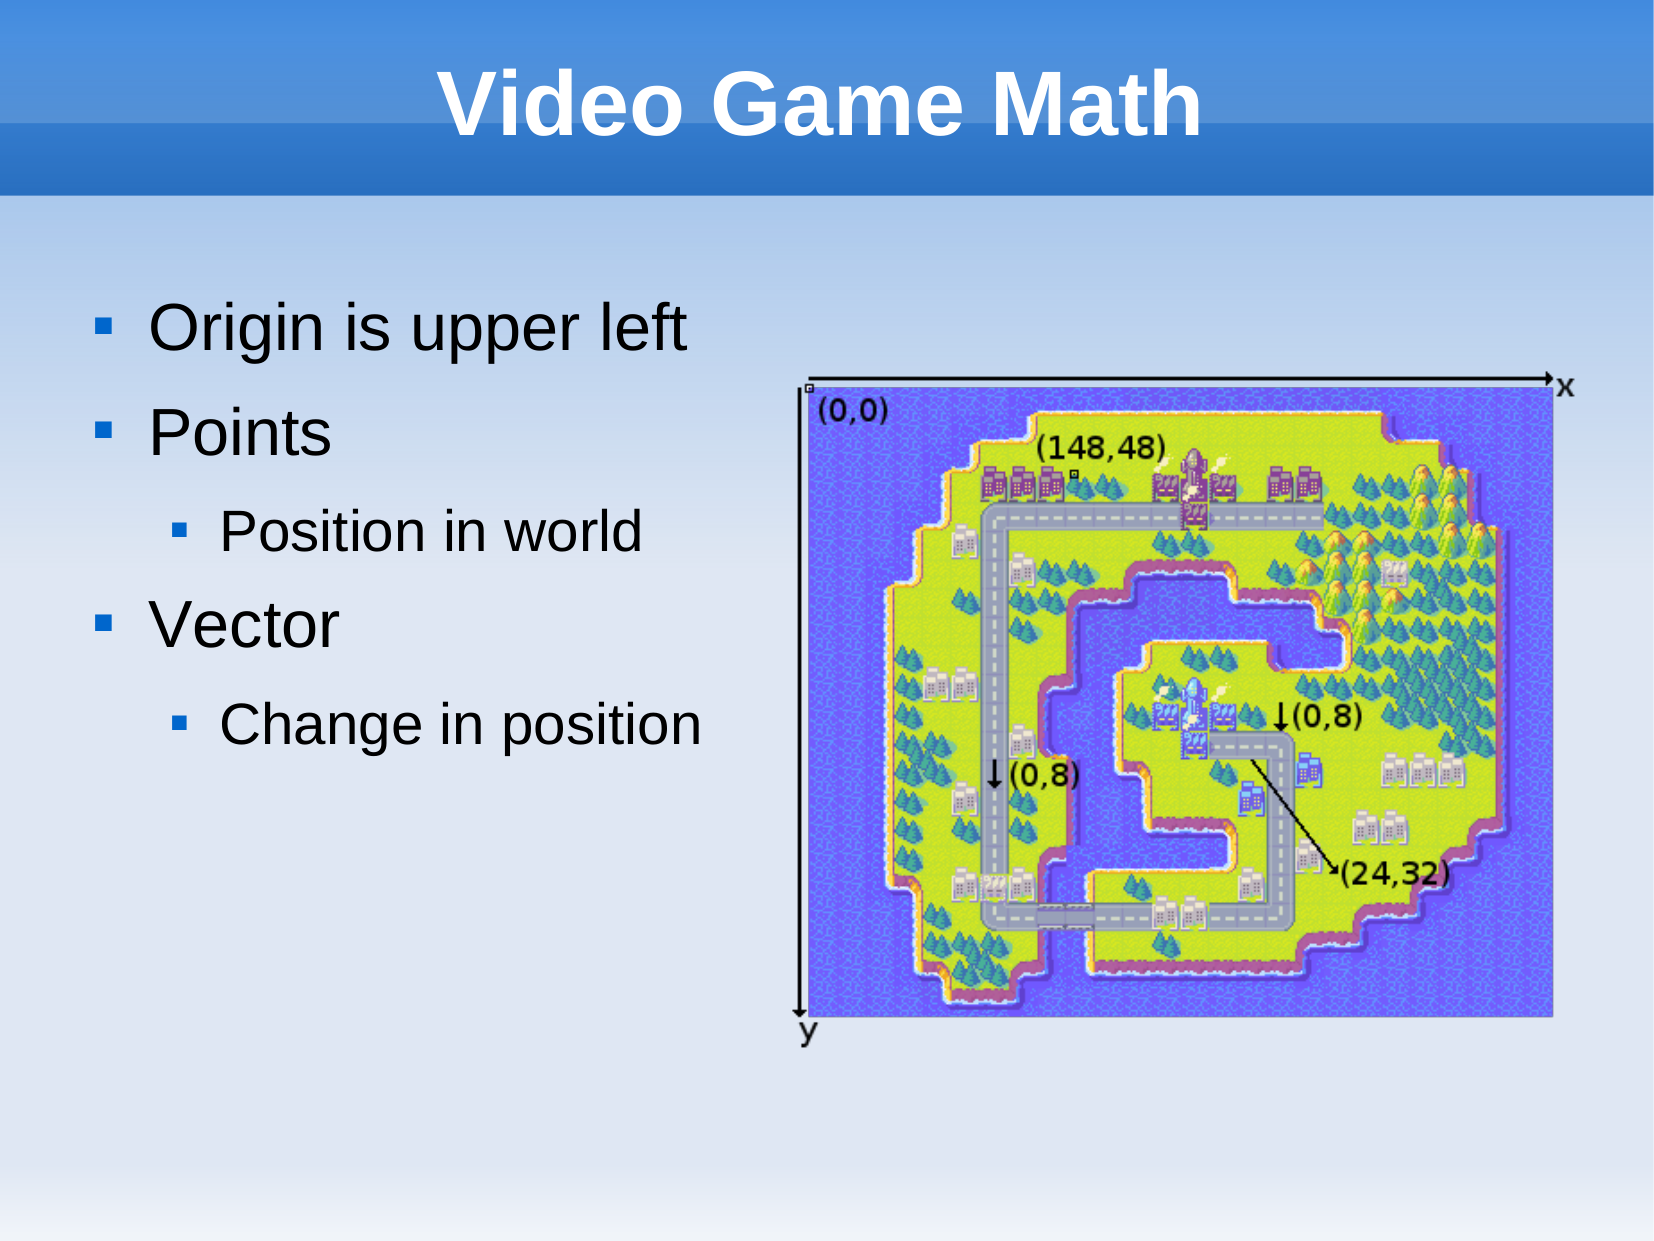

# Video Game Math
Origin is upper left
Points
Position in world
Vector
Change in position